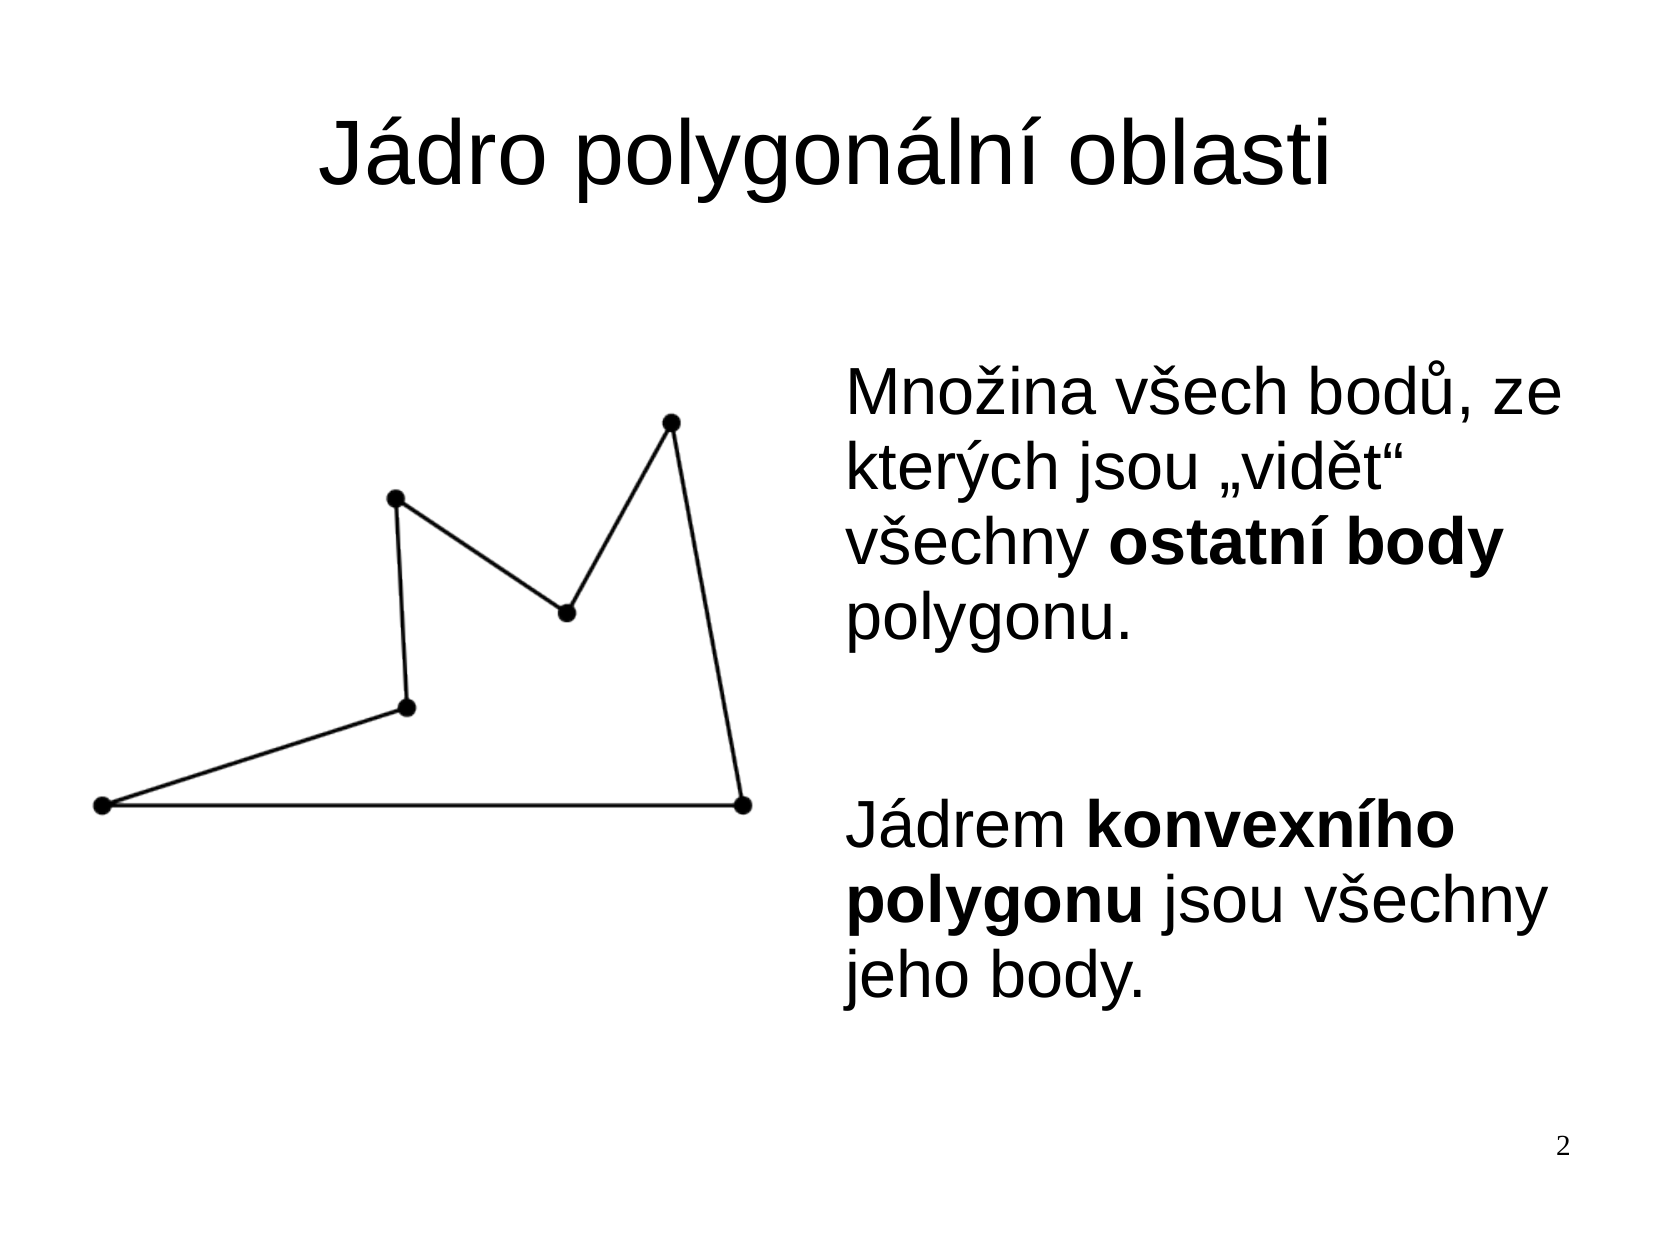

# Jádro polygonální oblasti
Množina všech bodů, ze kterých jsou „vidět“ všechny ostatní body polygonu.
Jádrem konvexního polygonu jsou všechny jeho body.
2